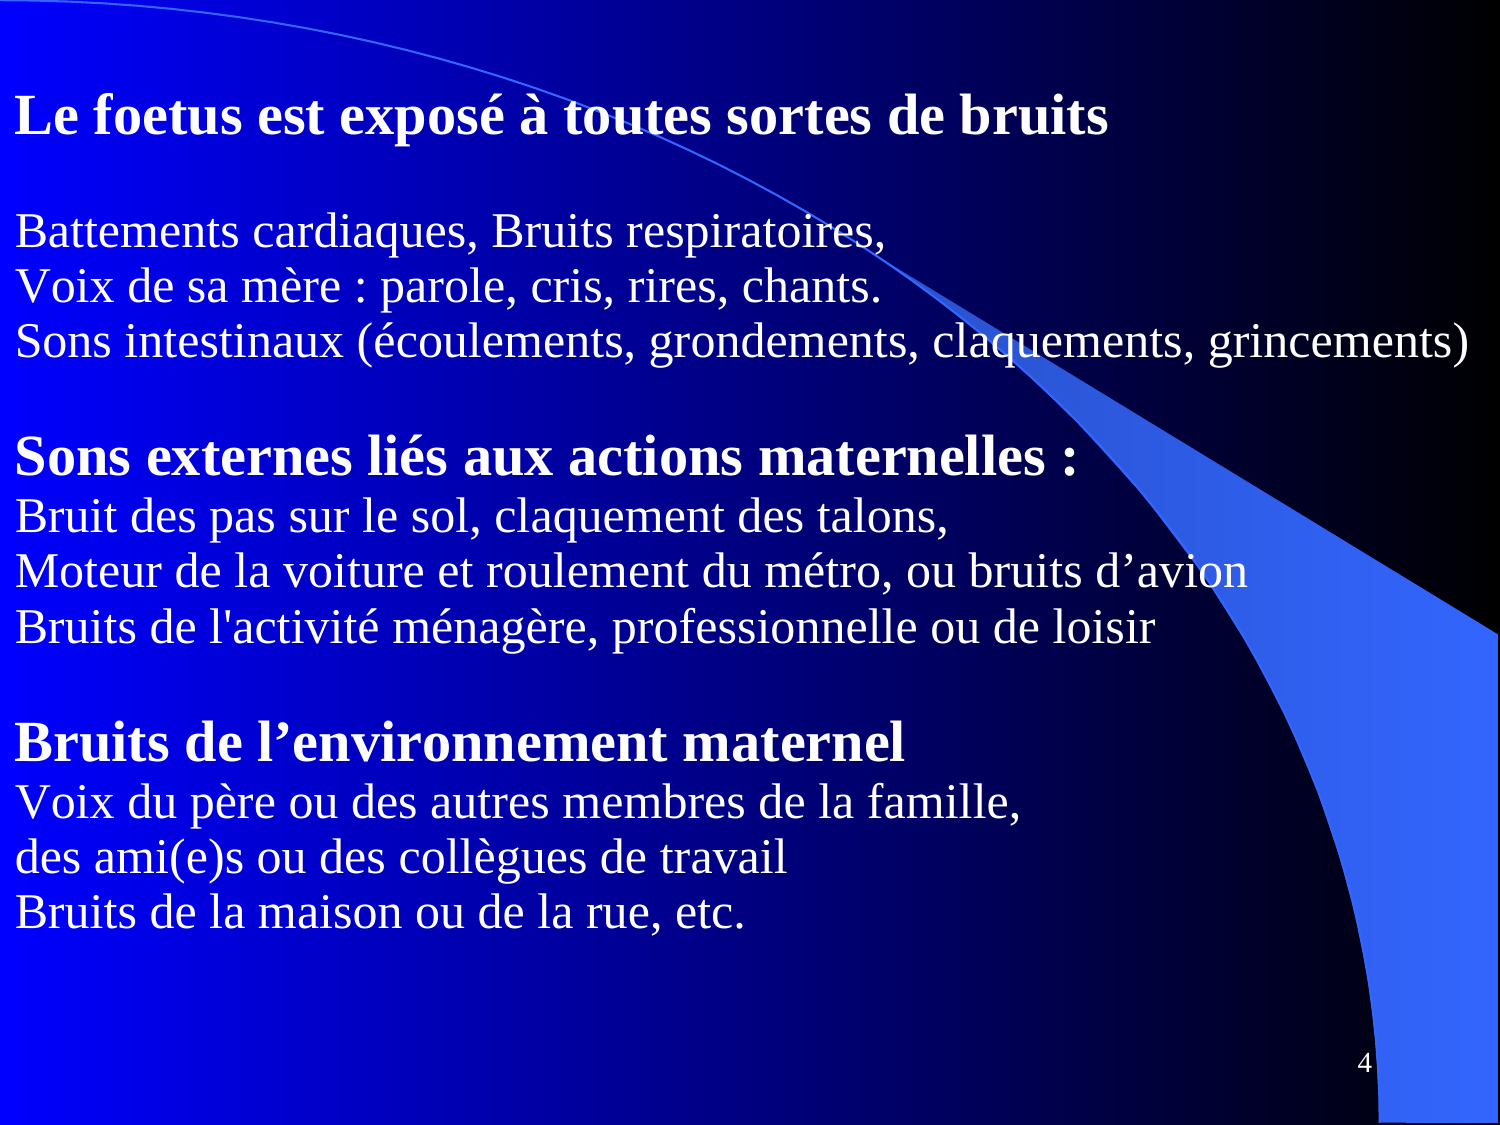

Le foetus est exposé à toutes sortes de bruits
Battements cardiaques, Bruits respiratoires,
Voix de sa mère : parole, cris, rires, chants.
Sons intestinaux (écoulements, grondements, claquements, grincements)
Sons externes liés aux actions maternelles :
Bruit des pas sur le sol, claquement des talons,
Moteur de la voiture et roulement du métro, ou bruits d’avion
Bruits de l'activité ménagère, professionnelle ou de loisir
Bruits de l’environnement maternel
Voix du père ou des autres membres de la famille,
des ami(e)s ou des collègues de travail
Bruits de la maison ou de la rue, etc.
4